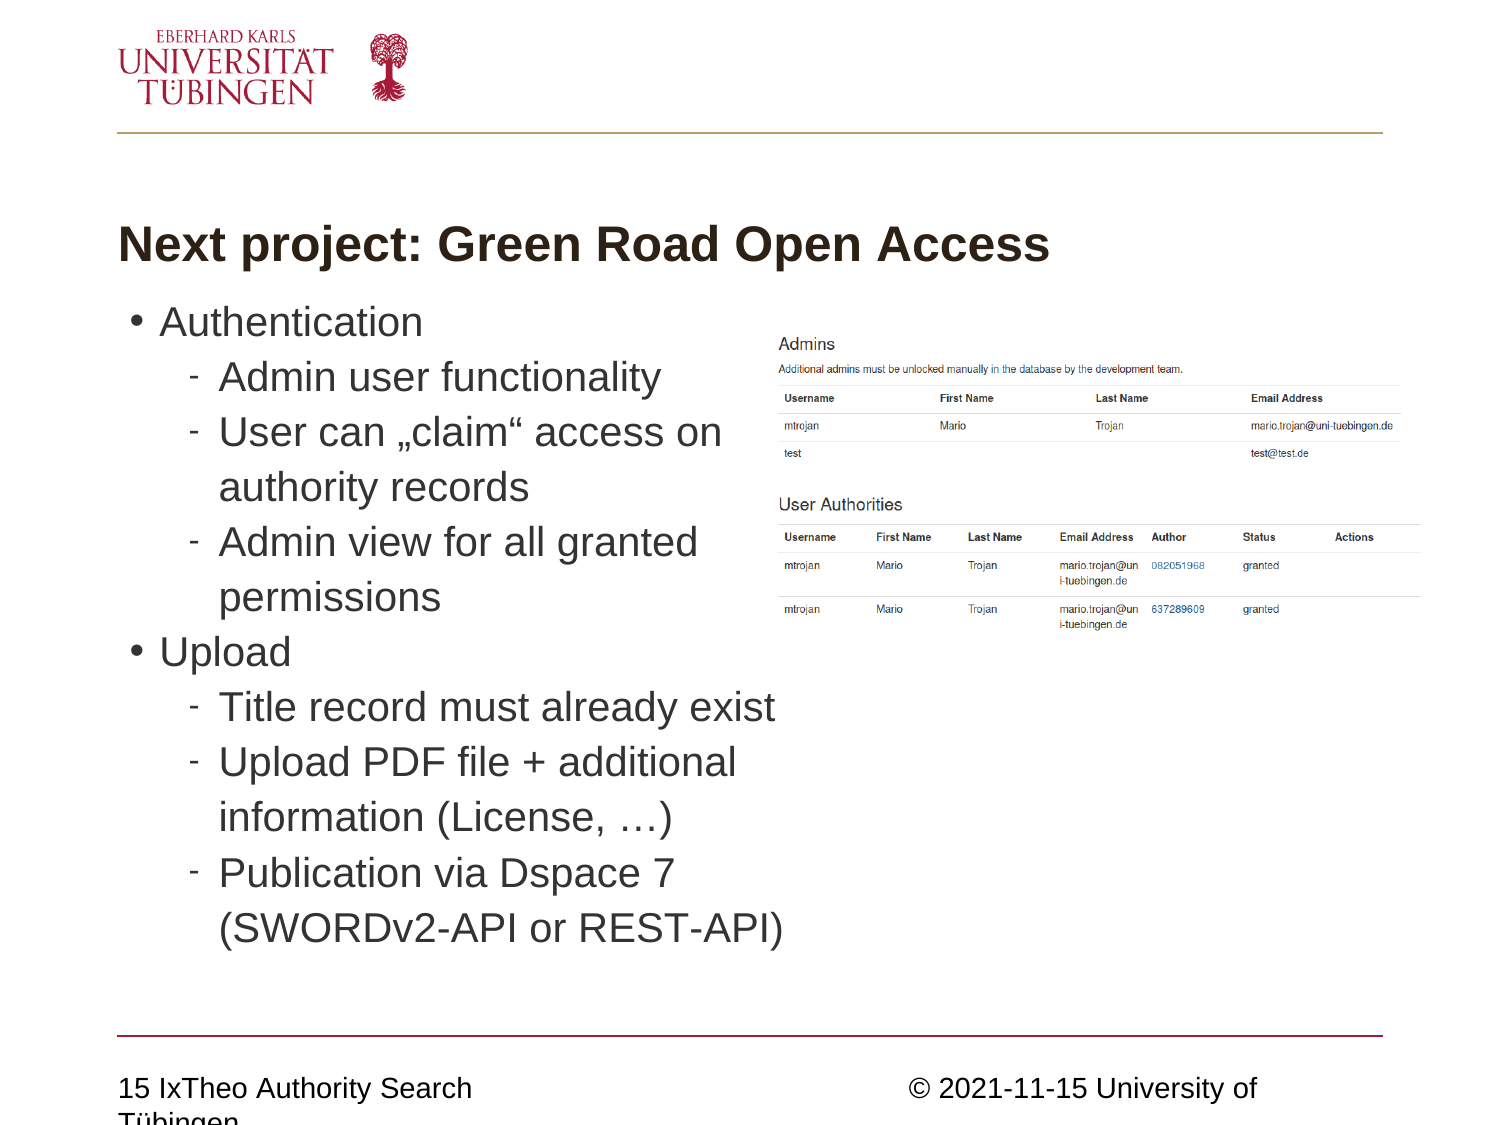

# Next project: Green Road Open Access
Authentication
Admin user functionality
User can „claim“ access on authority records
Admin view for all granted permissions
Upload
Title record must already exist
Upload PDF file + additional information (License, …)
Publication via Dspace 7 (SWORDv2-API or REST-API)
15